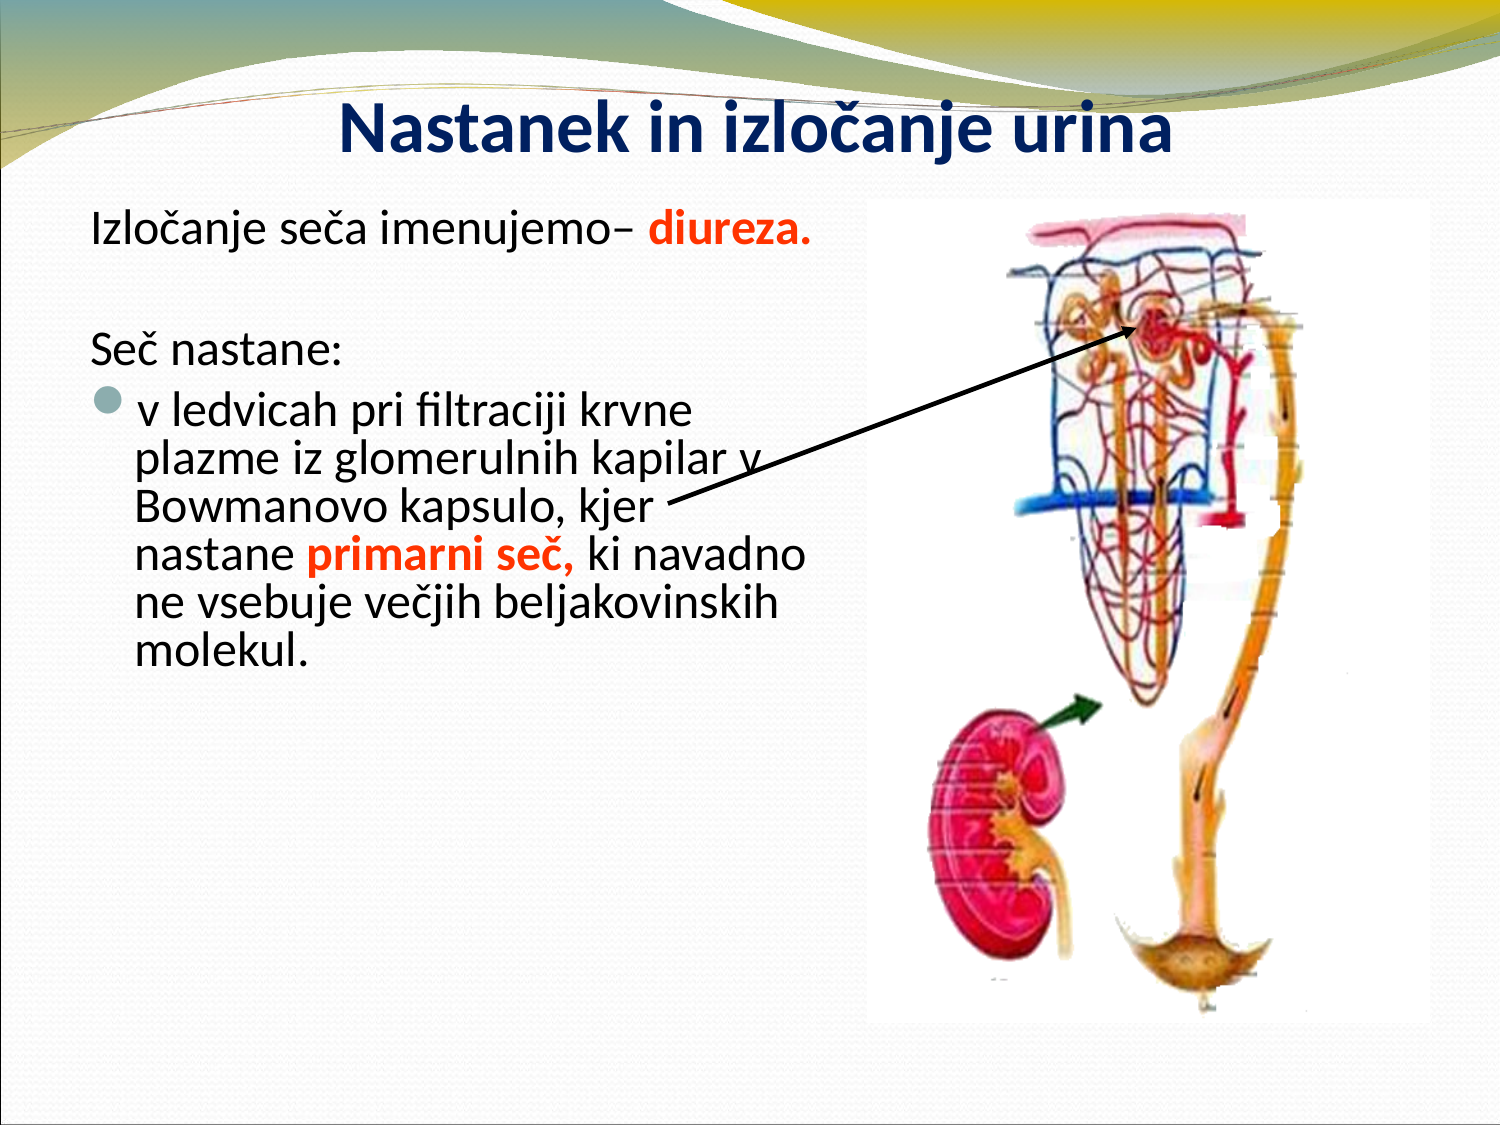

Nastanek in izločanje urina
Izločanje seča imenujemo– diureza.
Seč nastane:
v ledvicah pri filtraciji krvne plazme iz glomerulnih kapilar v Bowmanovo kapsulo, kjer nastane primarni seč, ki navadno ne vsebuje večjih beljakovinskih molekul.